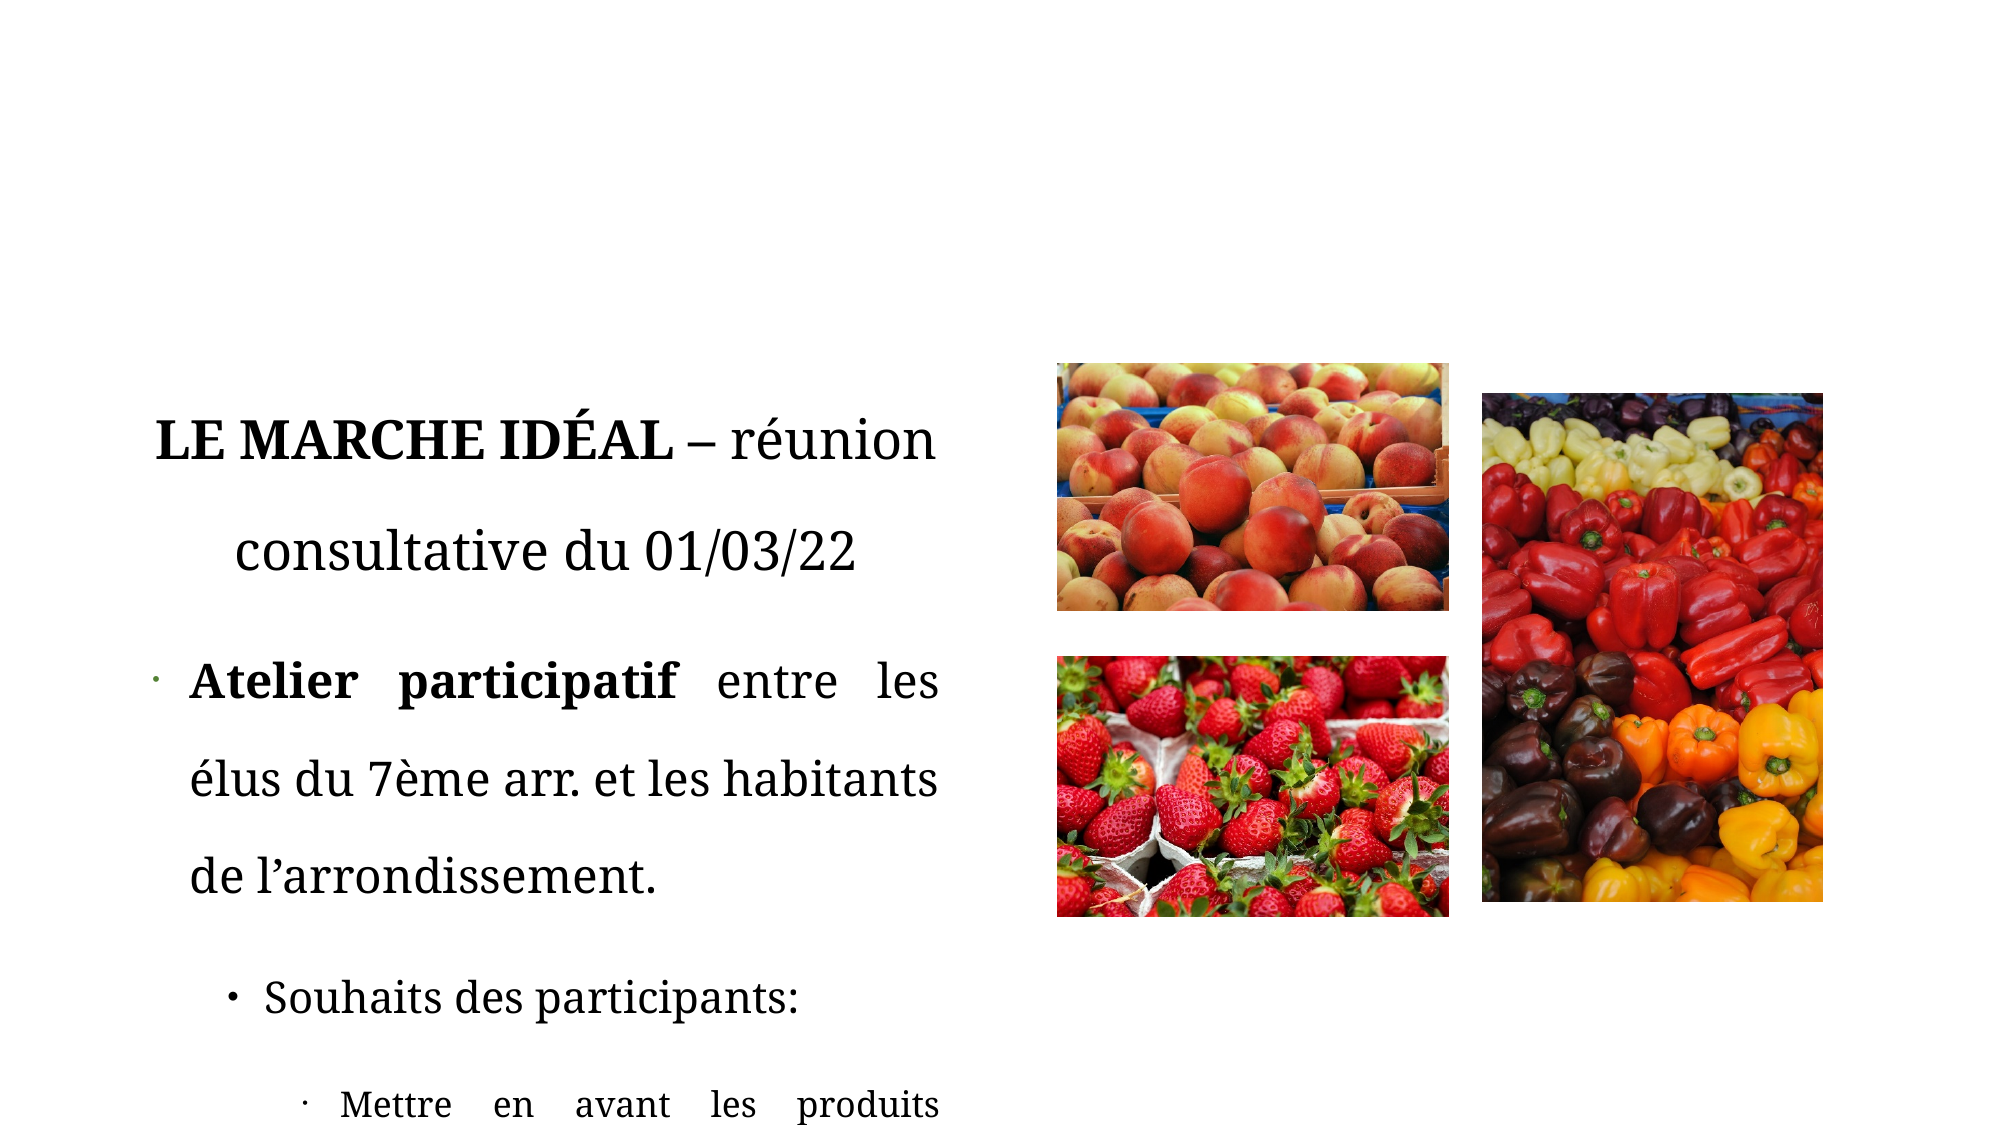

# LE MARCHE IDÉAL – réunion consultative du 01/03/22
Atelier participatif entre les élus du 7ème arr. et les habitants de l’arrondissement.
Souhaits des participants:
Mettre en avant les produits locaux;
Bénéficier de produits frais et de qualité;
Rendre le marché accessible à toutes les bourses.